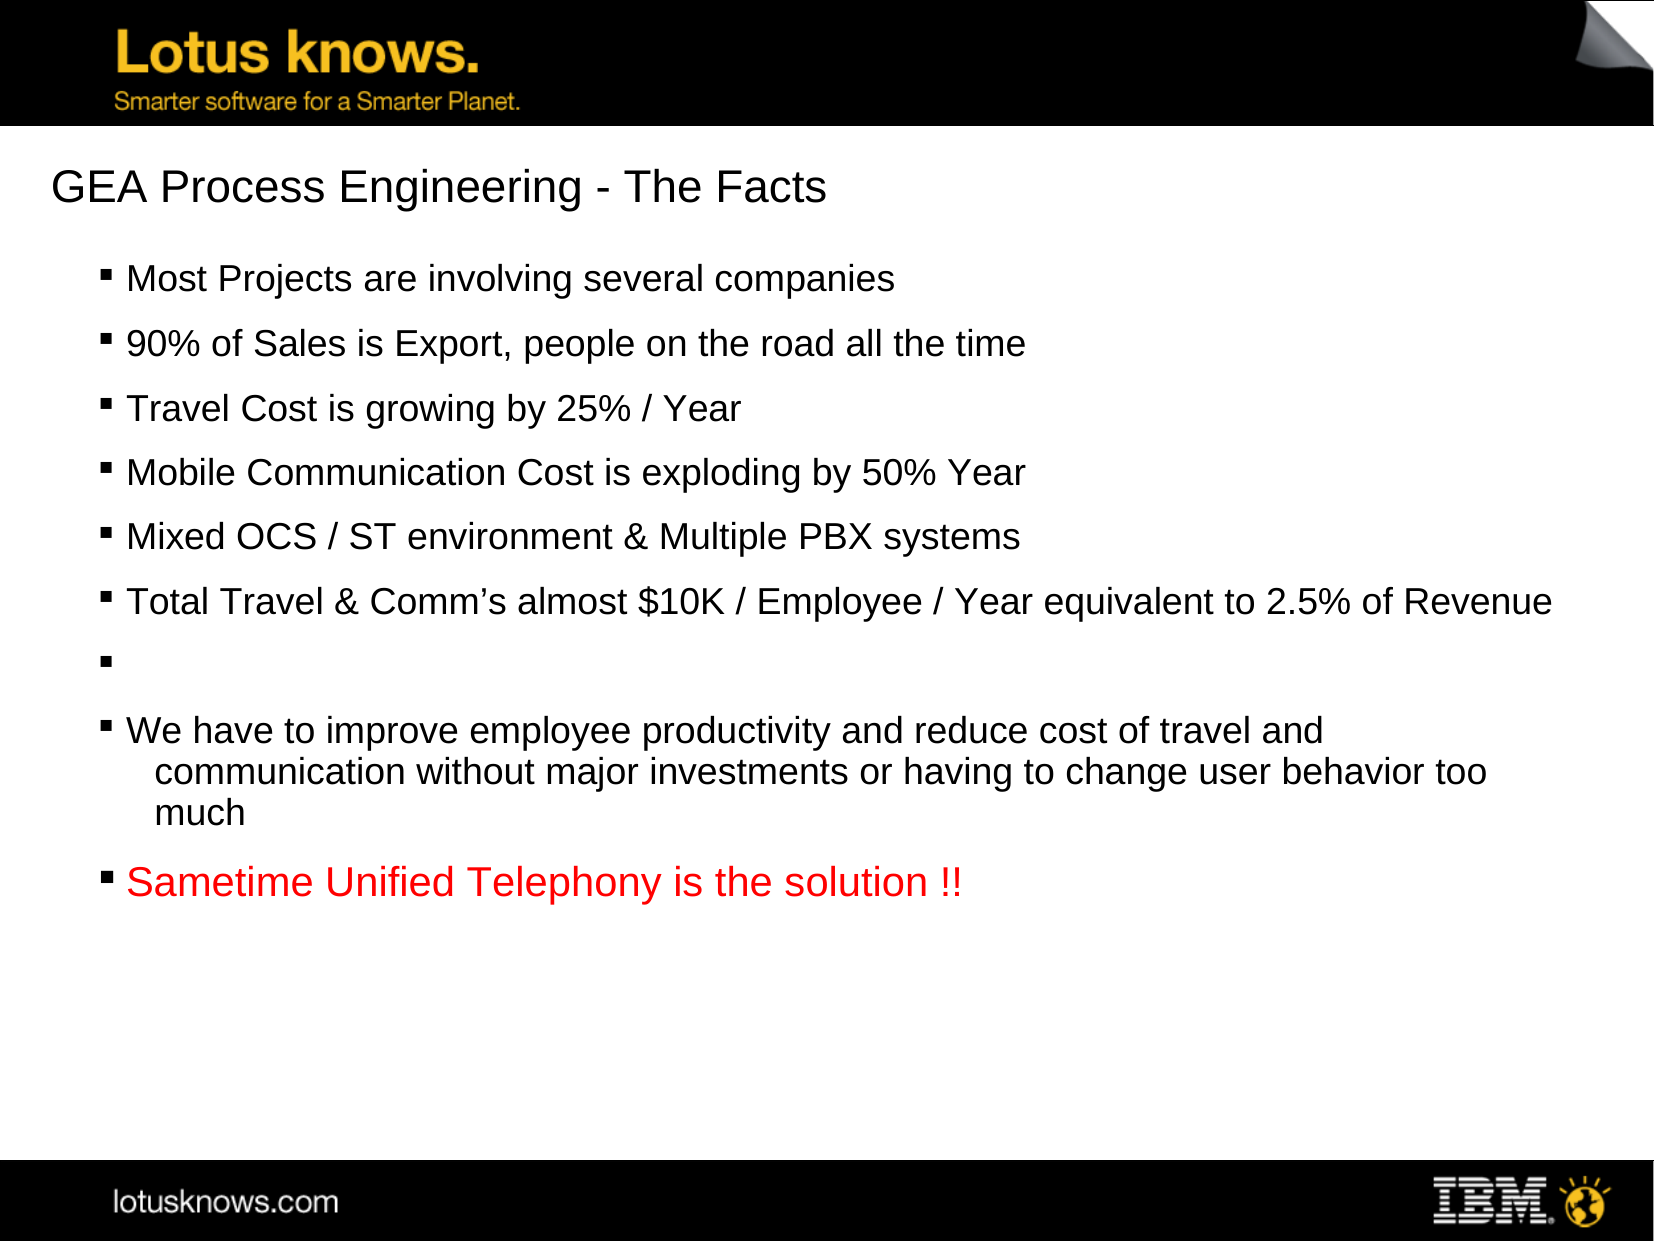

# GEA Process Engineering - The Facts
Most Projects are involving several companies
90% of Sales is Export, people on the road all the time
Travel Cost is growing by 25% / Year
Mobile Communication Cost is exploding by 50% Year
Mixed OCS / ST environment & Multiple PBX systems
Total Travel & Comm’s almost $10K / Employee / Year equivalent to 2.5% of Revenue
We have to improve employee productivity and reduce cost of travel and communication without major investments or having to change user behavior too much
Sametime Unified Telephony is the solution !!